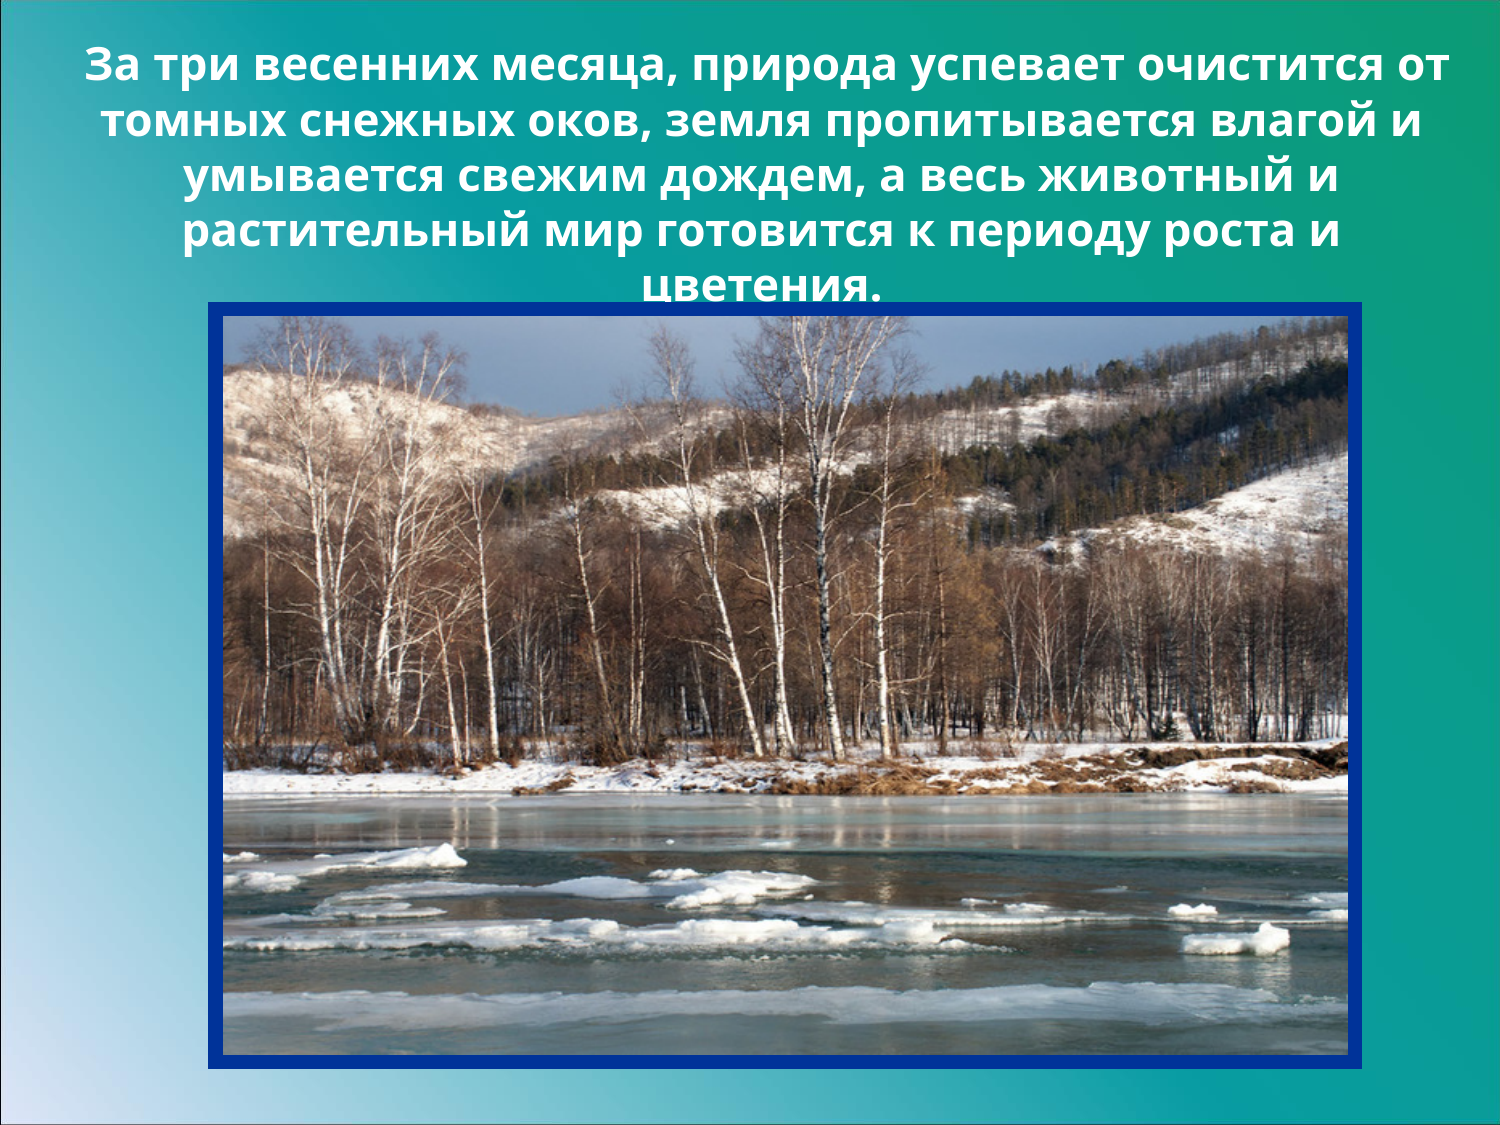

# За три весенних месяца, природа успевает очистится от томных снежных оков, земля пропитывается влагой и умывается свежим дождем, а весь животный и растительный мир готовится к периоду роста и цветения.